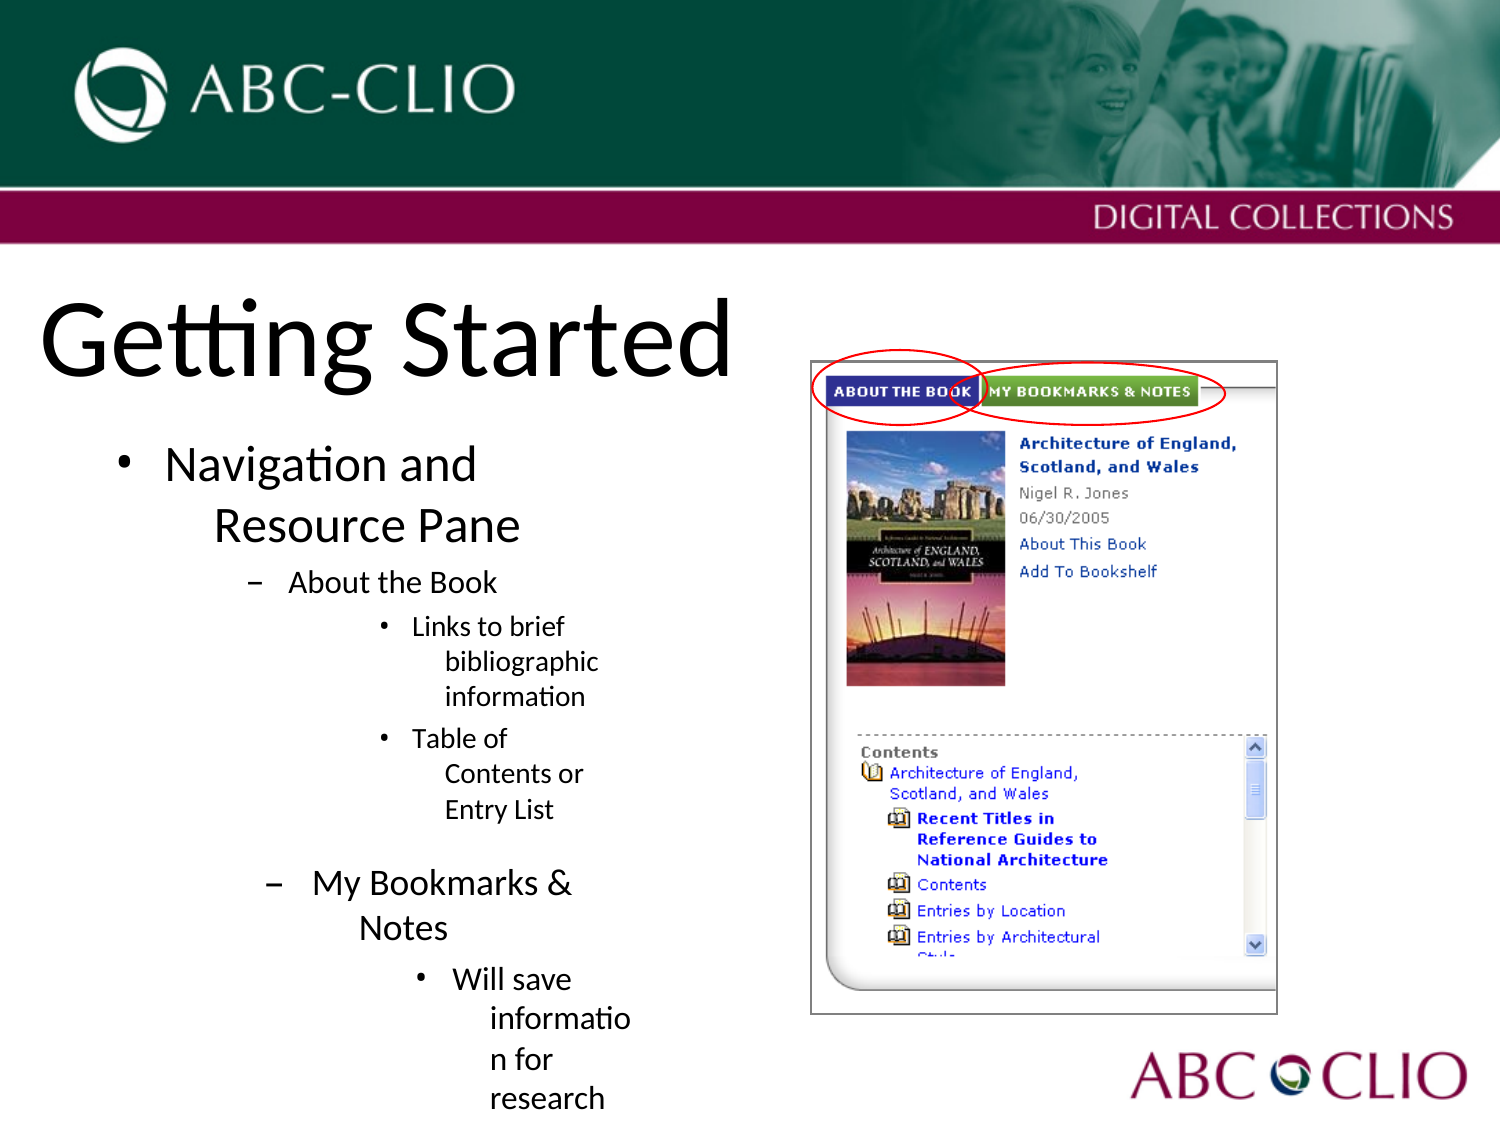

# Getting Started
Navigation and Resource Pane
About the Book
Links to brief bibliographic information
Table of Contents or Entry List
My Bookmarks & Notes
Will save information for research purposes